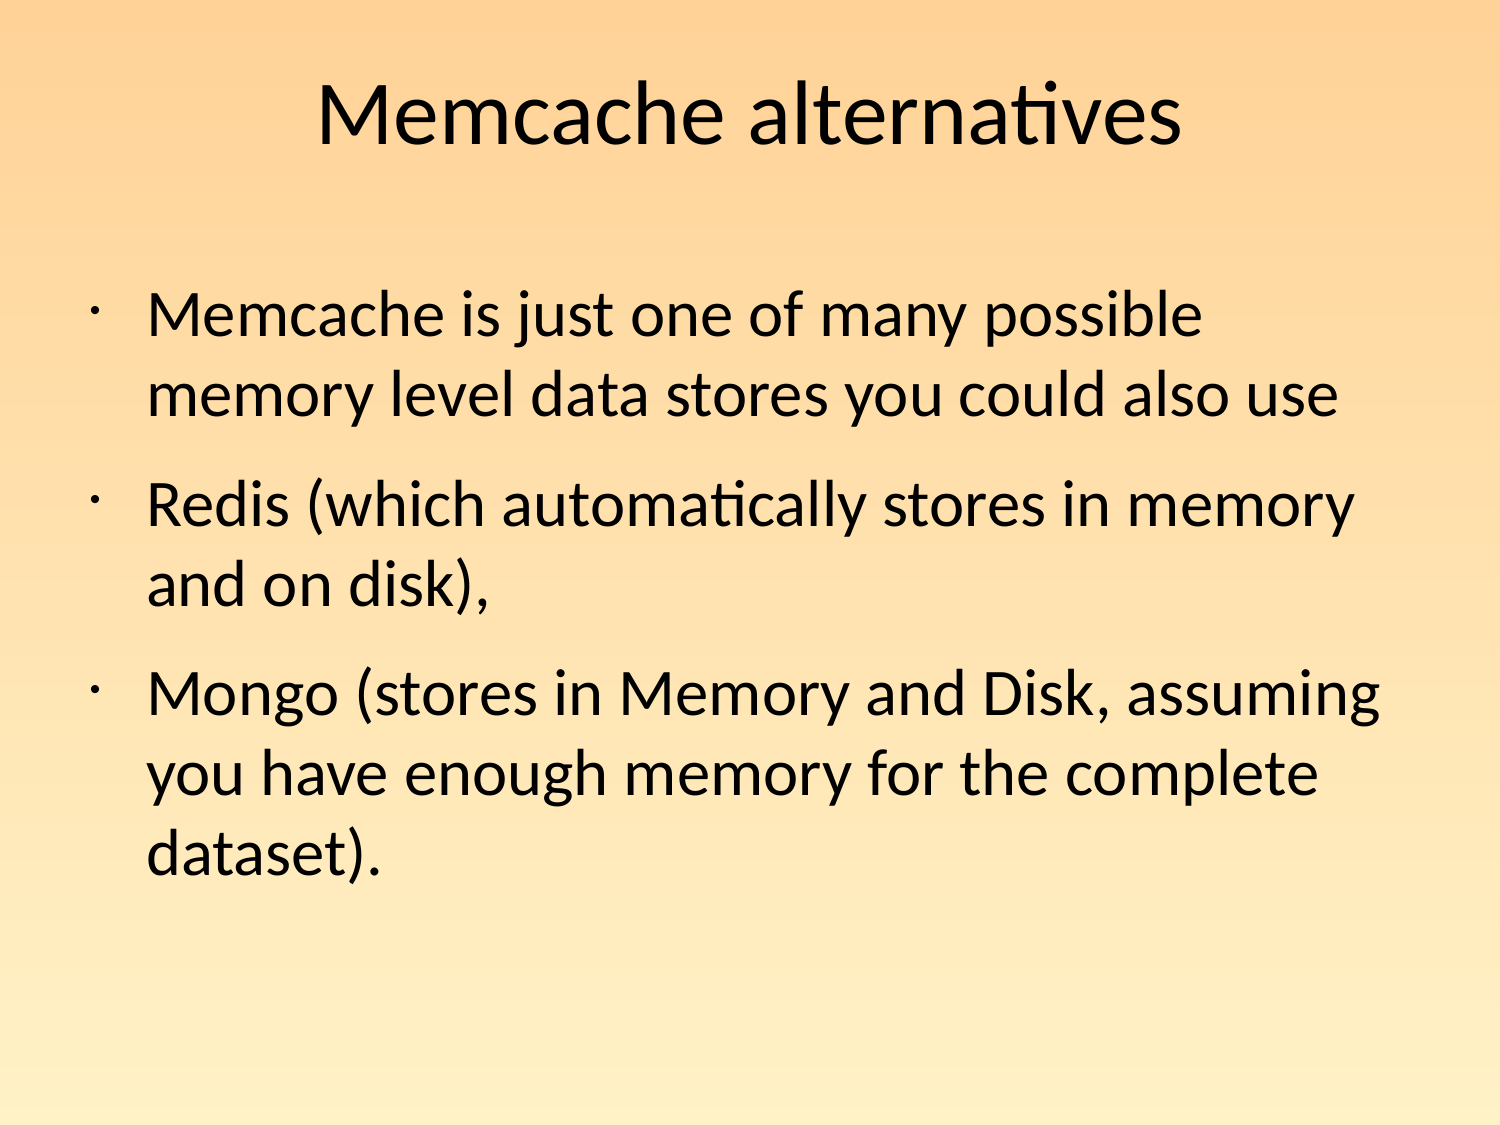

# Memcache alternatives
Memcache is just one of many possible memory level data stores you could also use
Redis (which automatically stores in memory and on disk),
Mongo (stores in Memory and Disk, assuming you have enough memory for the complete dataset).